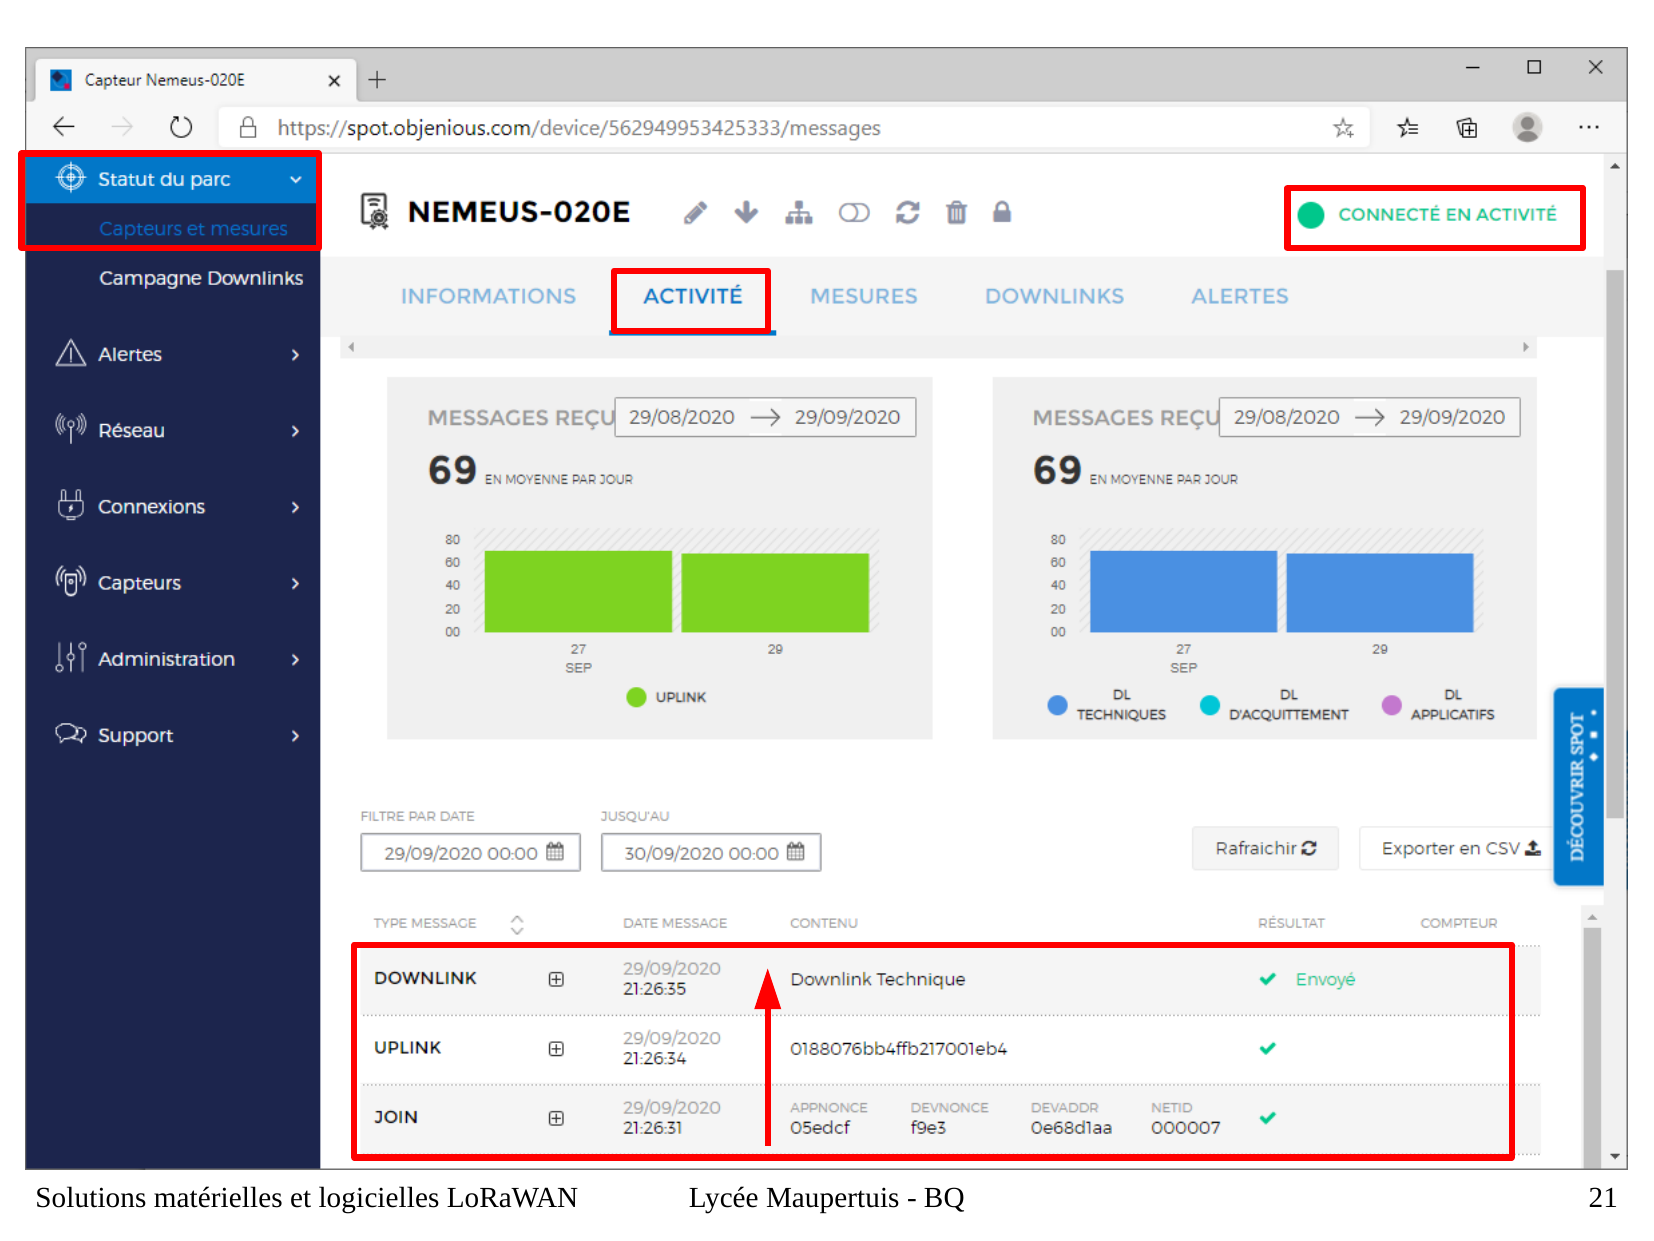

Solutions matérielles et logicielles LoRaWAN
Lycée Maupertuis - BQ
21